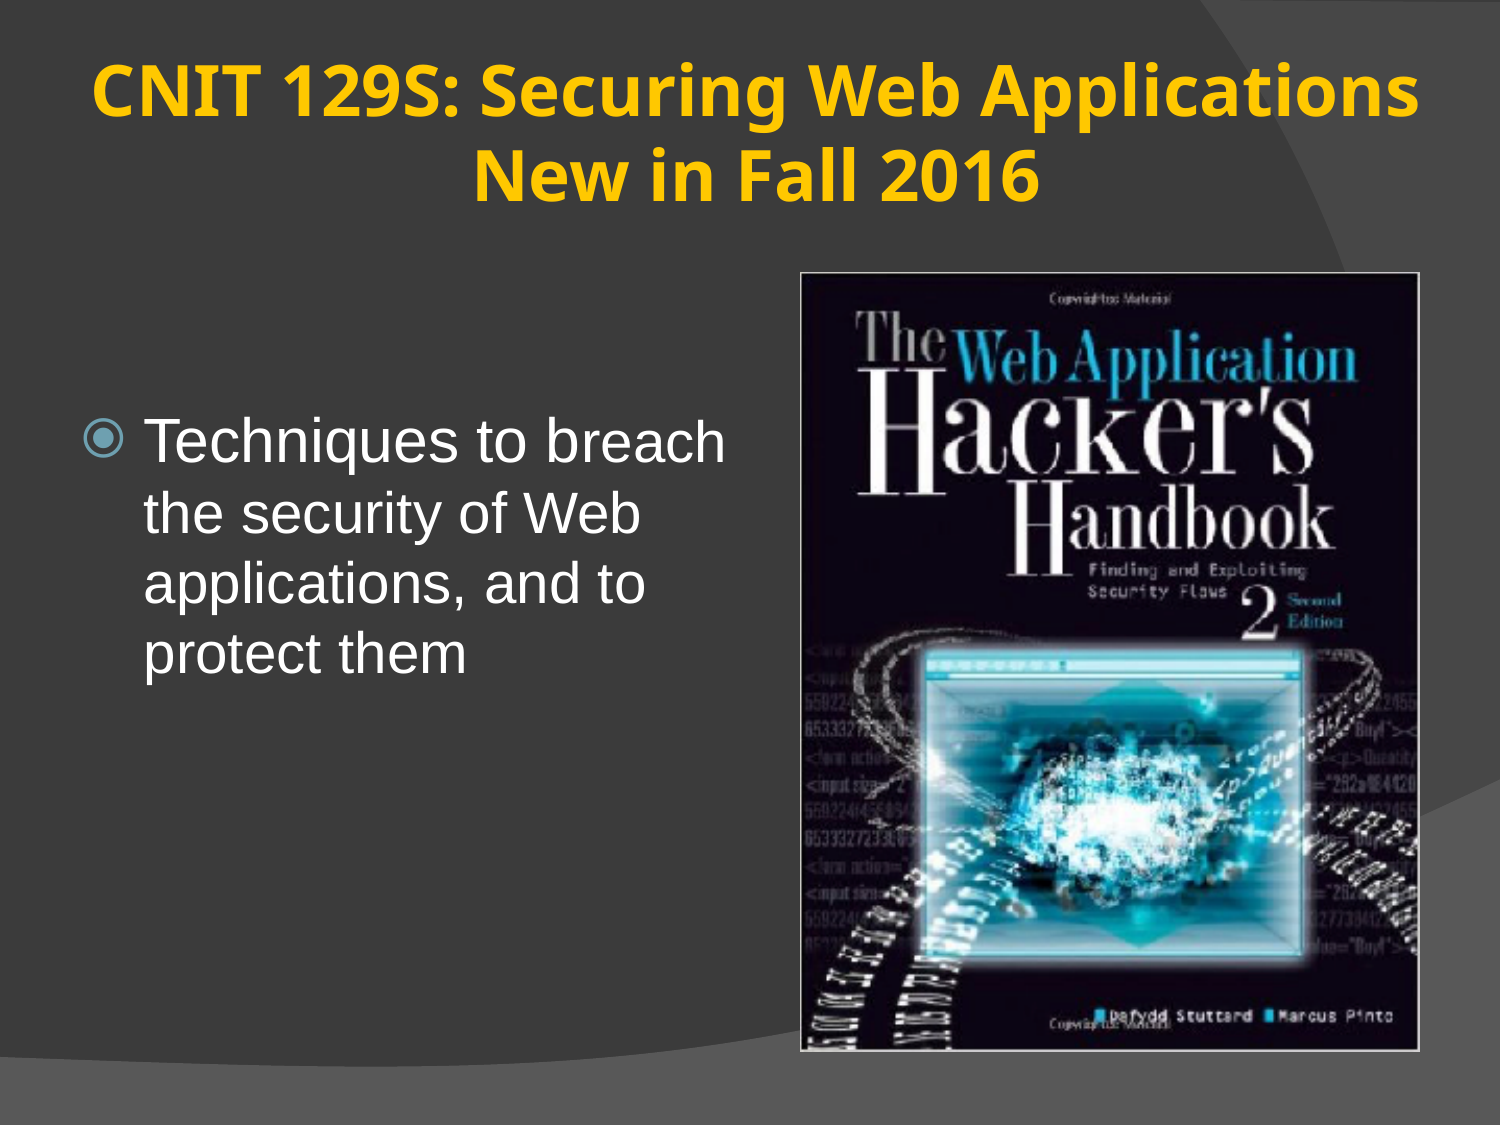

# CNIT 129S: Securing Web Applications New in Fall 2016
Techniques to breach the security of Web applications, and to protect them